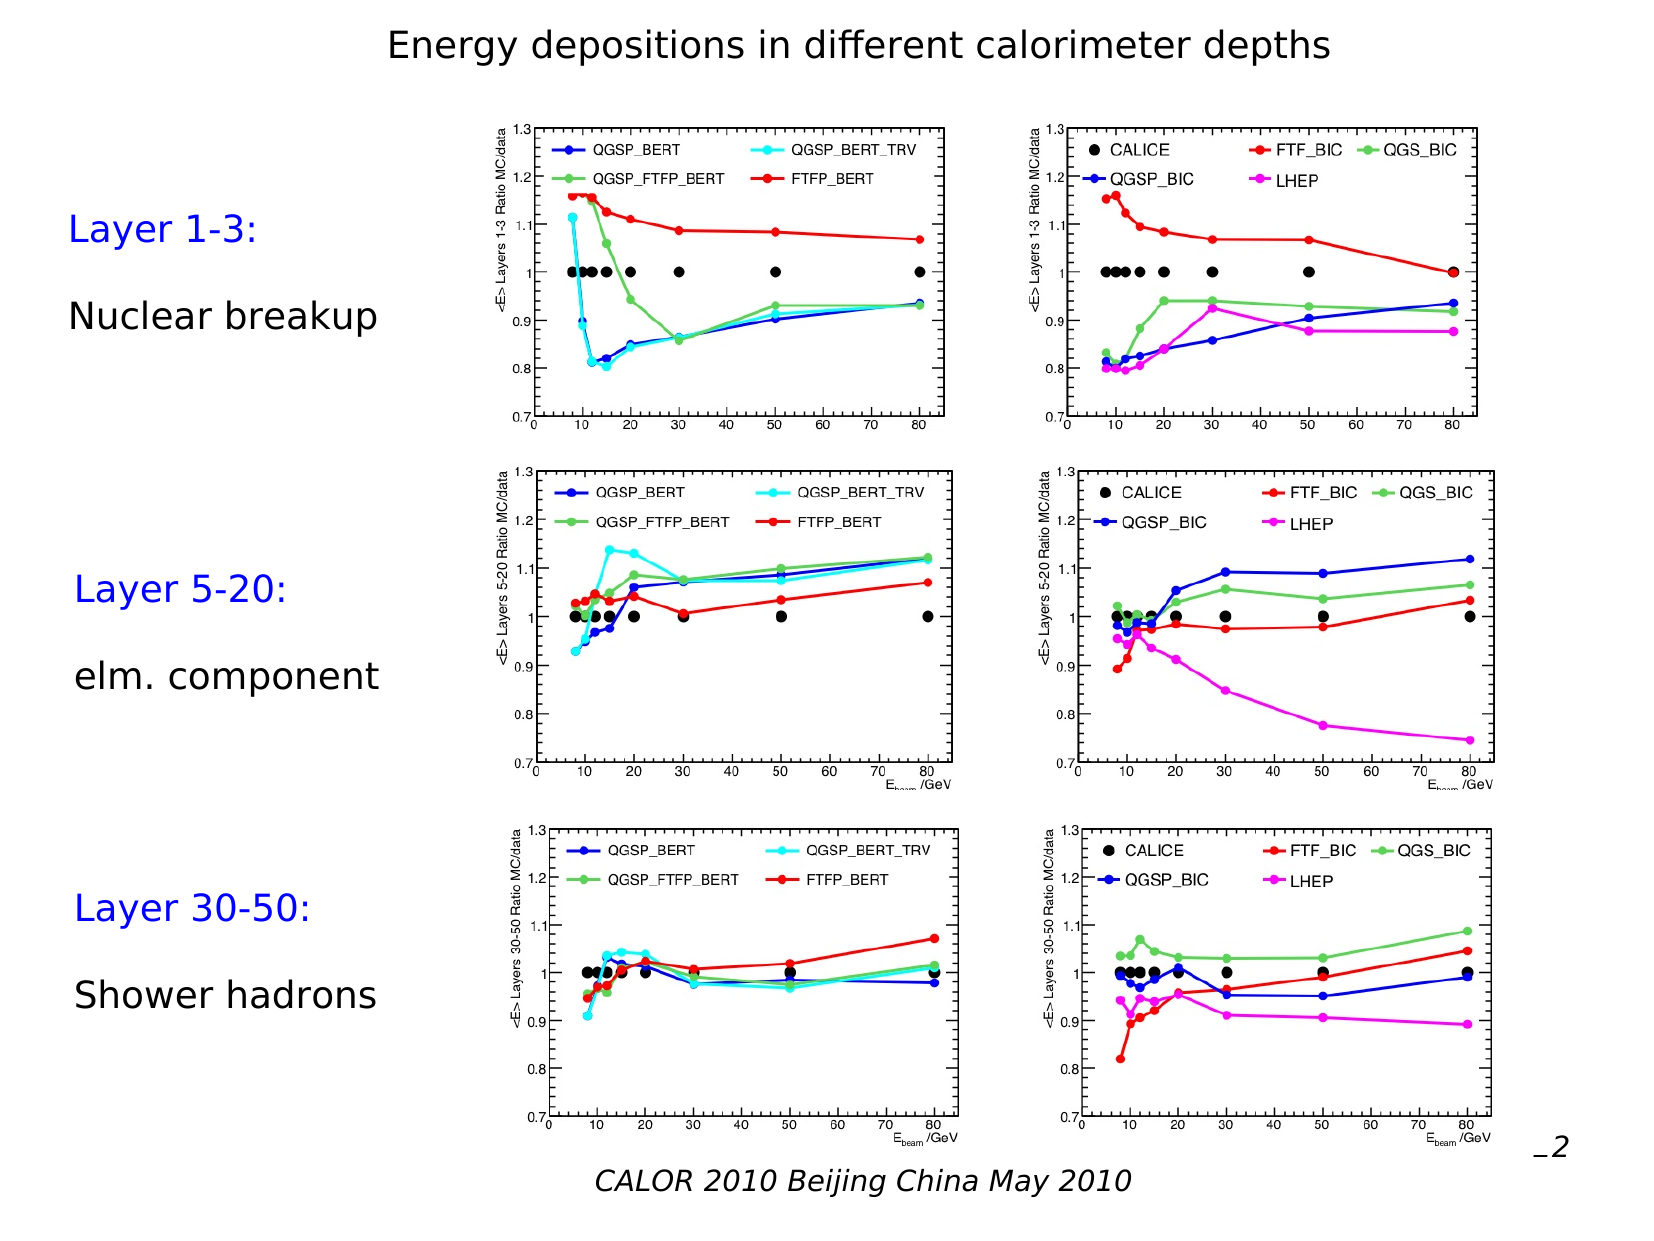

Energy depositions in different calorimeter depths
Layer 1-3:
Nuclear breakup
Layer 5-20:
elm. component
Layer 30-50:
Shower hadrons
Comite d'evaluation
22